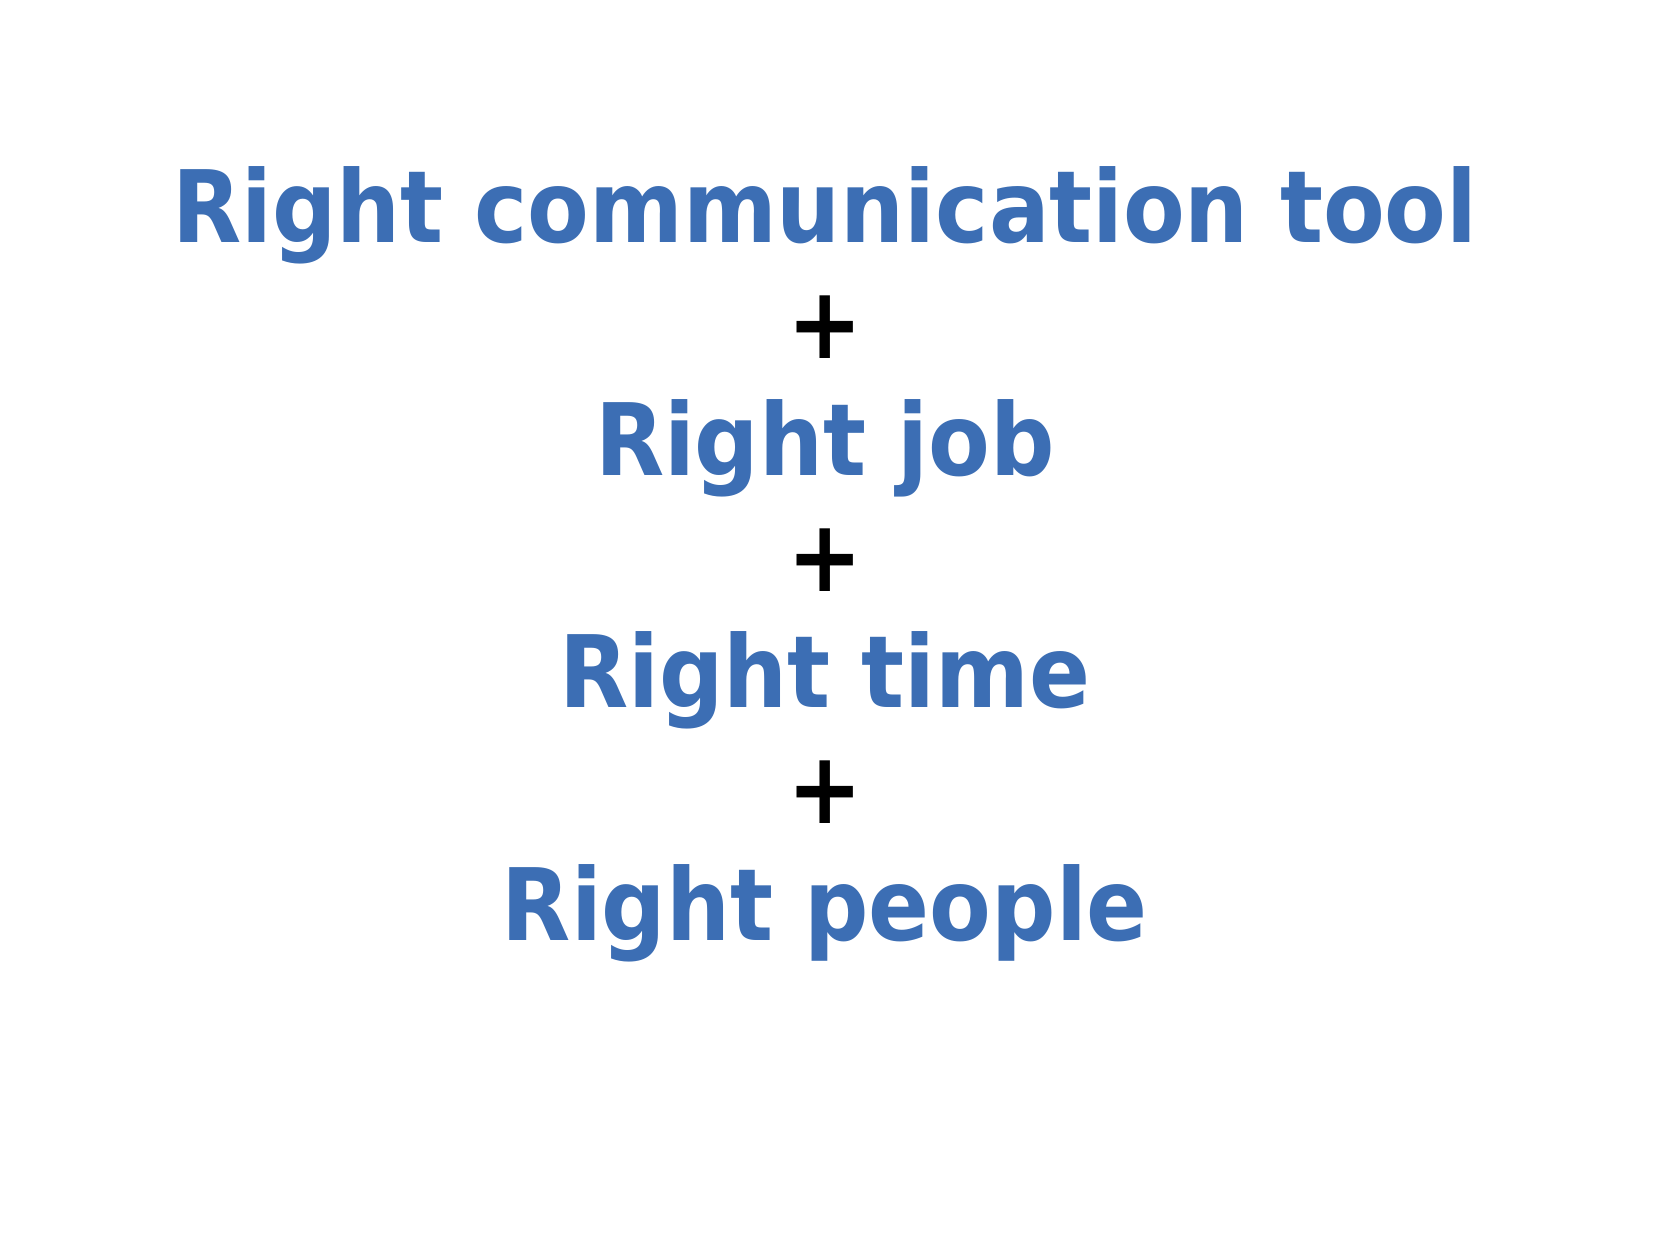

Right communication tool
+
Right job
+
Right time
+
Right people